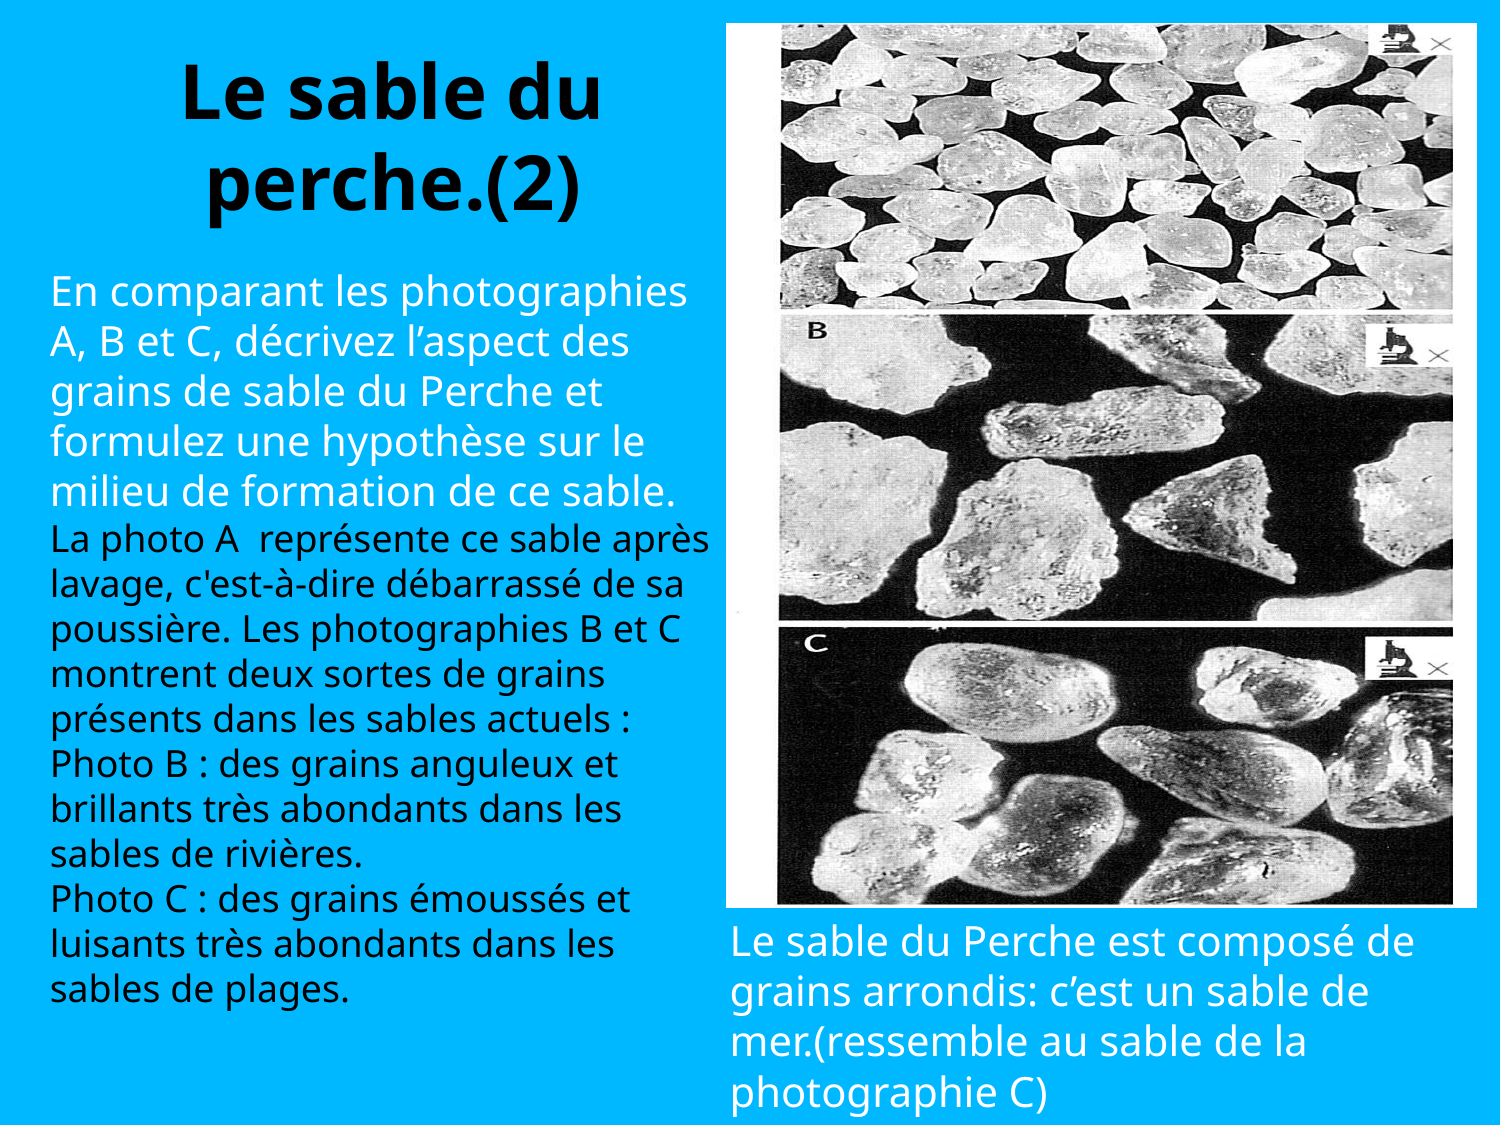

Le sable du perche.(2)
En comparant les photographies A, B et C, décrivez l’aspect des grains de sable du Perche et formulez une hypothèse sur le milieu de formation de ce sable.
La photo A représente ce sable après lavage, c'est-à-dire débarrassé de sa poussière. Les photographies B et C montrent deux sortes de grains présents dans les sables actuels :
Photo B : des grains anguleux et brillants très abondants dans les sables de rivières.
Photo C : des grains émoussés et luisants très abondants dans les sables de plages.
Le sable du Perche est composé de grains arrondis: c’est un sable de mer.(ressemble au sable de la photographie C)